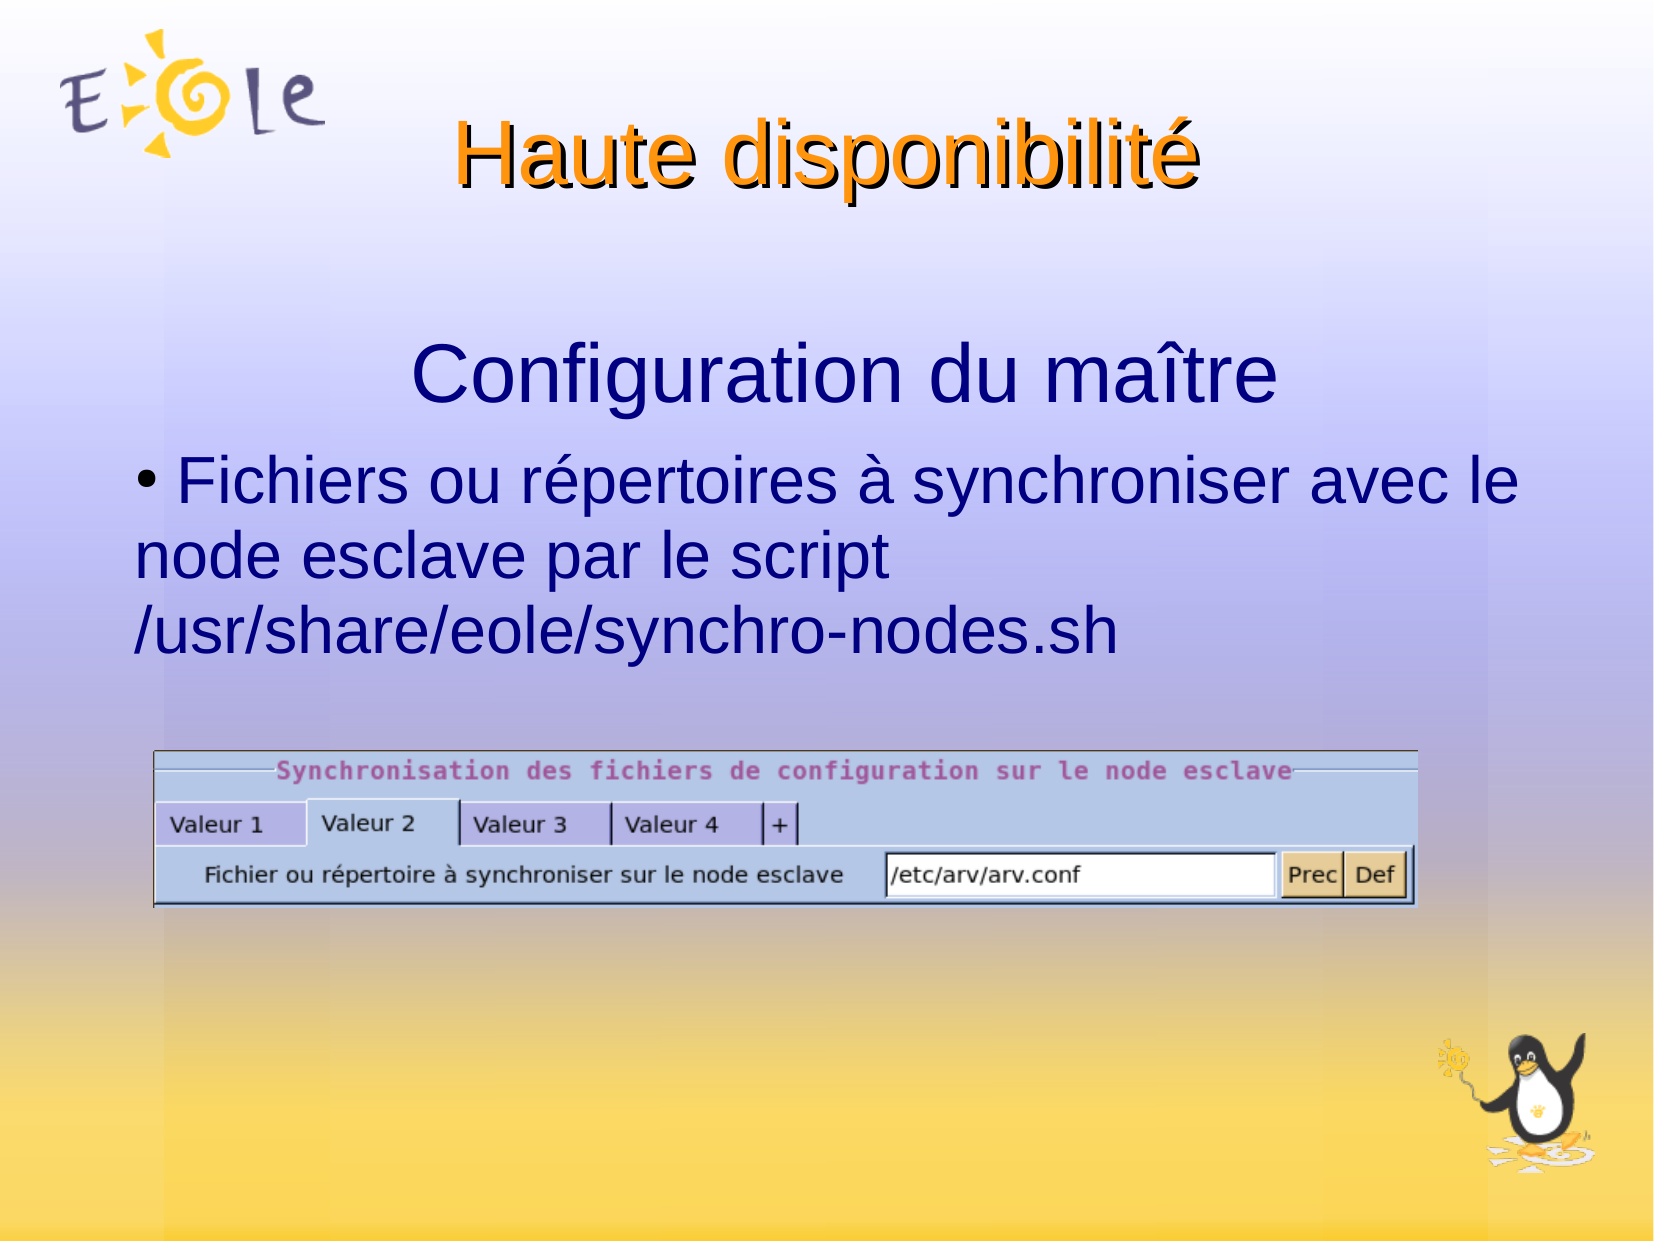

# Haute disponibilité
Configuration du maître
 Fichiers ou répertoires à synchroniser avec le node esclave par le script /usr/share/eole/synchro-nodes.sh